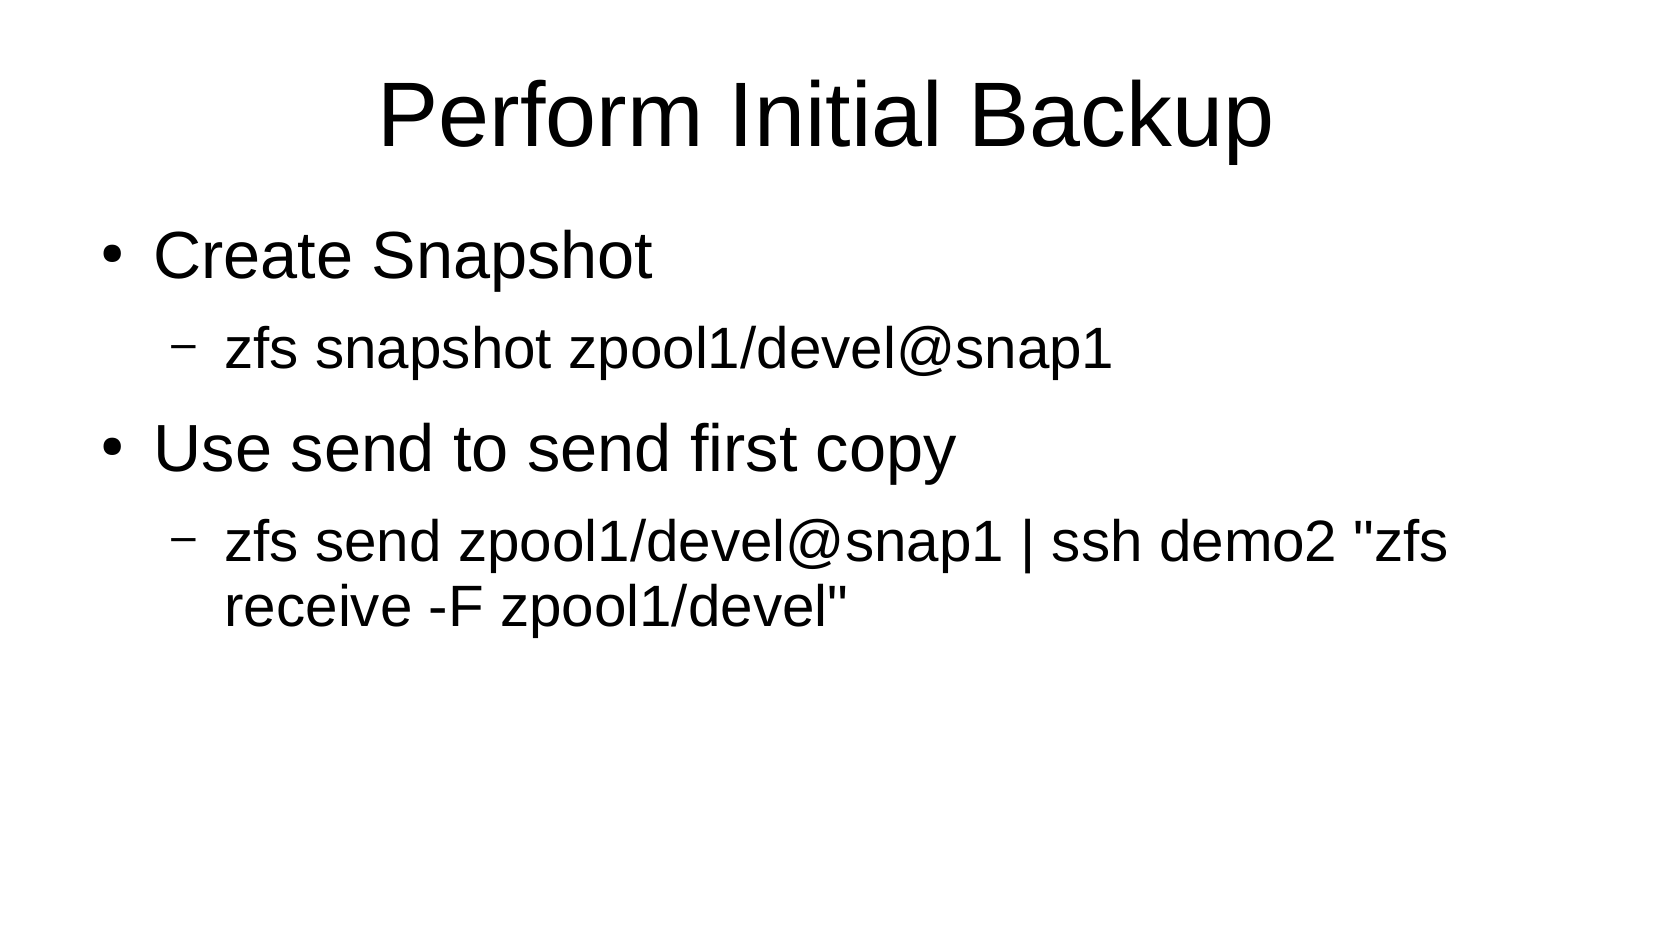

# Perform Initial Backup
Create Snapshot
zfs snapshot zpool1/devel@snap1
Use send to send first copy
zfs send zpool1/devel@snap1 | ssh demo2 "zfs receive -F zpool1/devel"